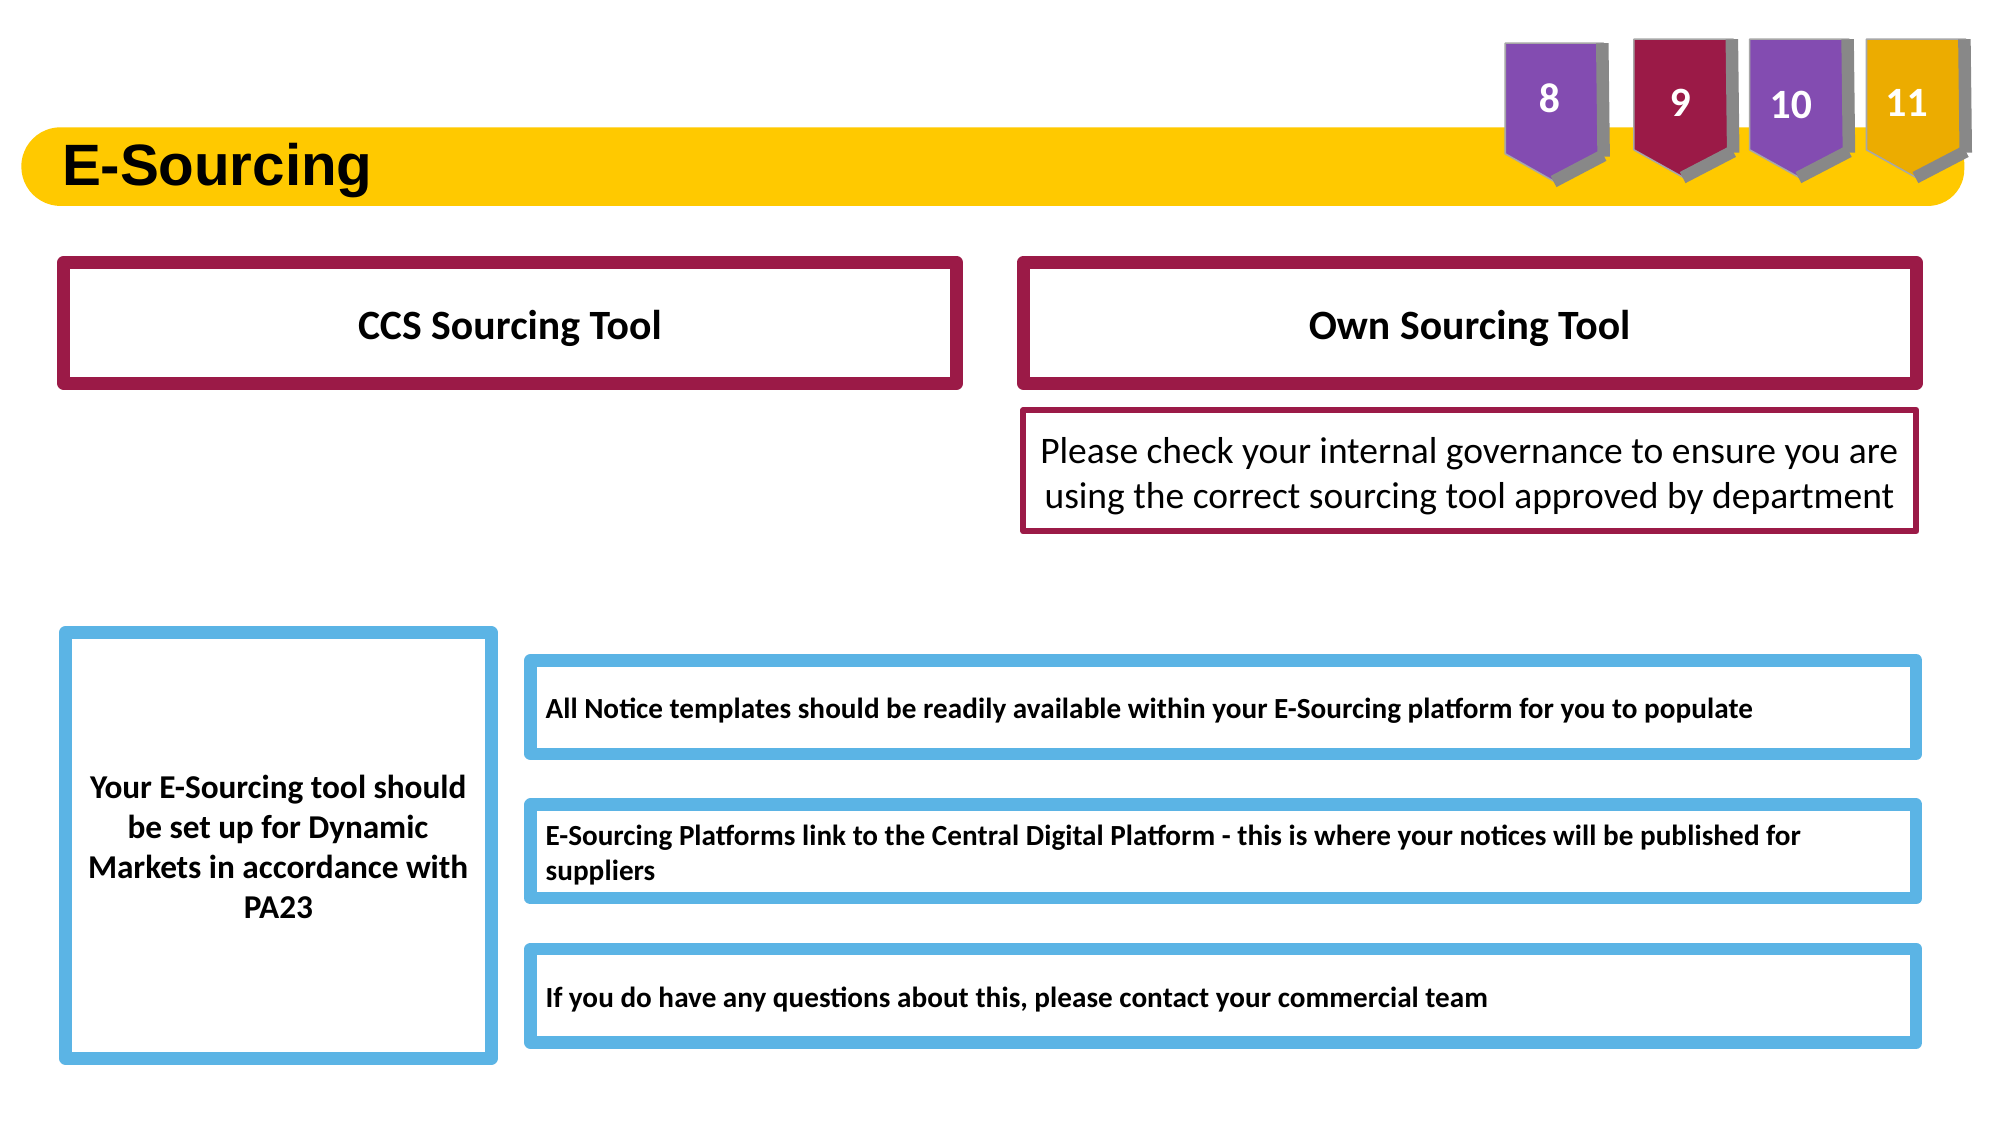

8
9
11
10
# E-Sourcing
CCS Sourcing Tool
Own Sourcing Tool
Please check your internal governance to ensure you are using the correct sourcing tool approved by department
Your E-Sourcing tool should be set up for Dynamic Markets in accordance with PA23
All Notice templates should be readily available within your E-Sourcing platform for you to populate
E-Sourcing Platforms link to the Central Digital Platform - this is where your notices will be published for suppliers
If you do have any questions about this, please contact your commercial team